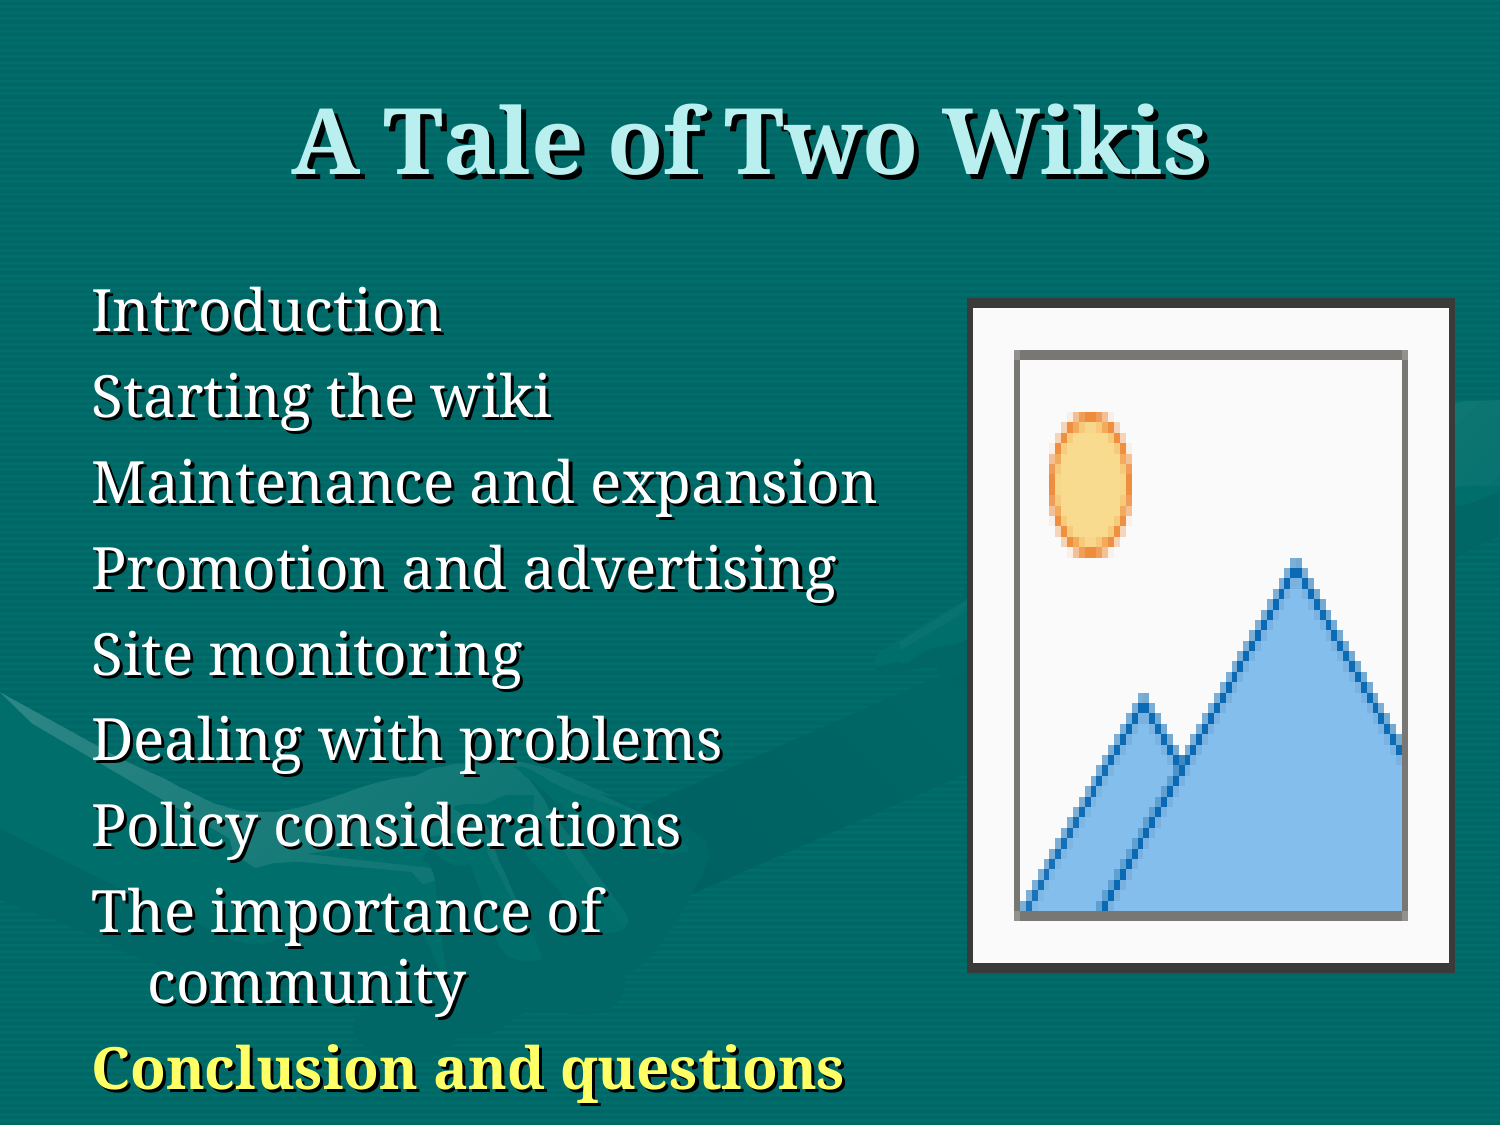

# A Tale of Two Wikis
Introduction
Starting the wiki
Maintenance and expansion
Promotion and advertising
Site monitoring
Dealing with problems
Policy considerations
The importance of community
Conclusion and questions